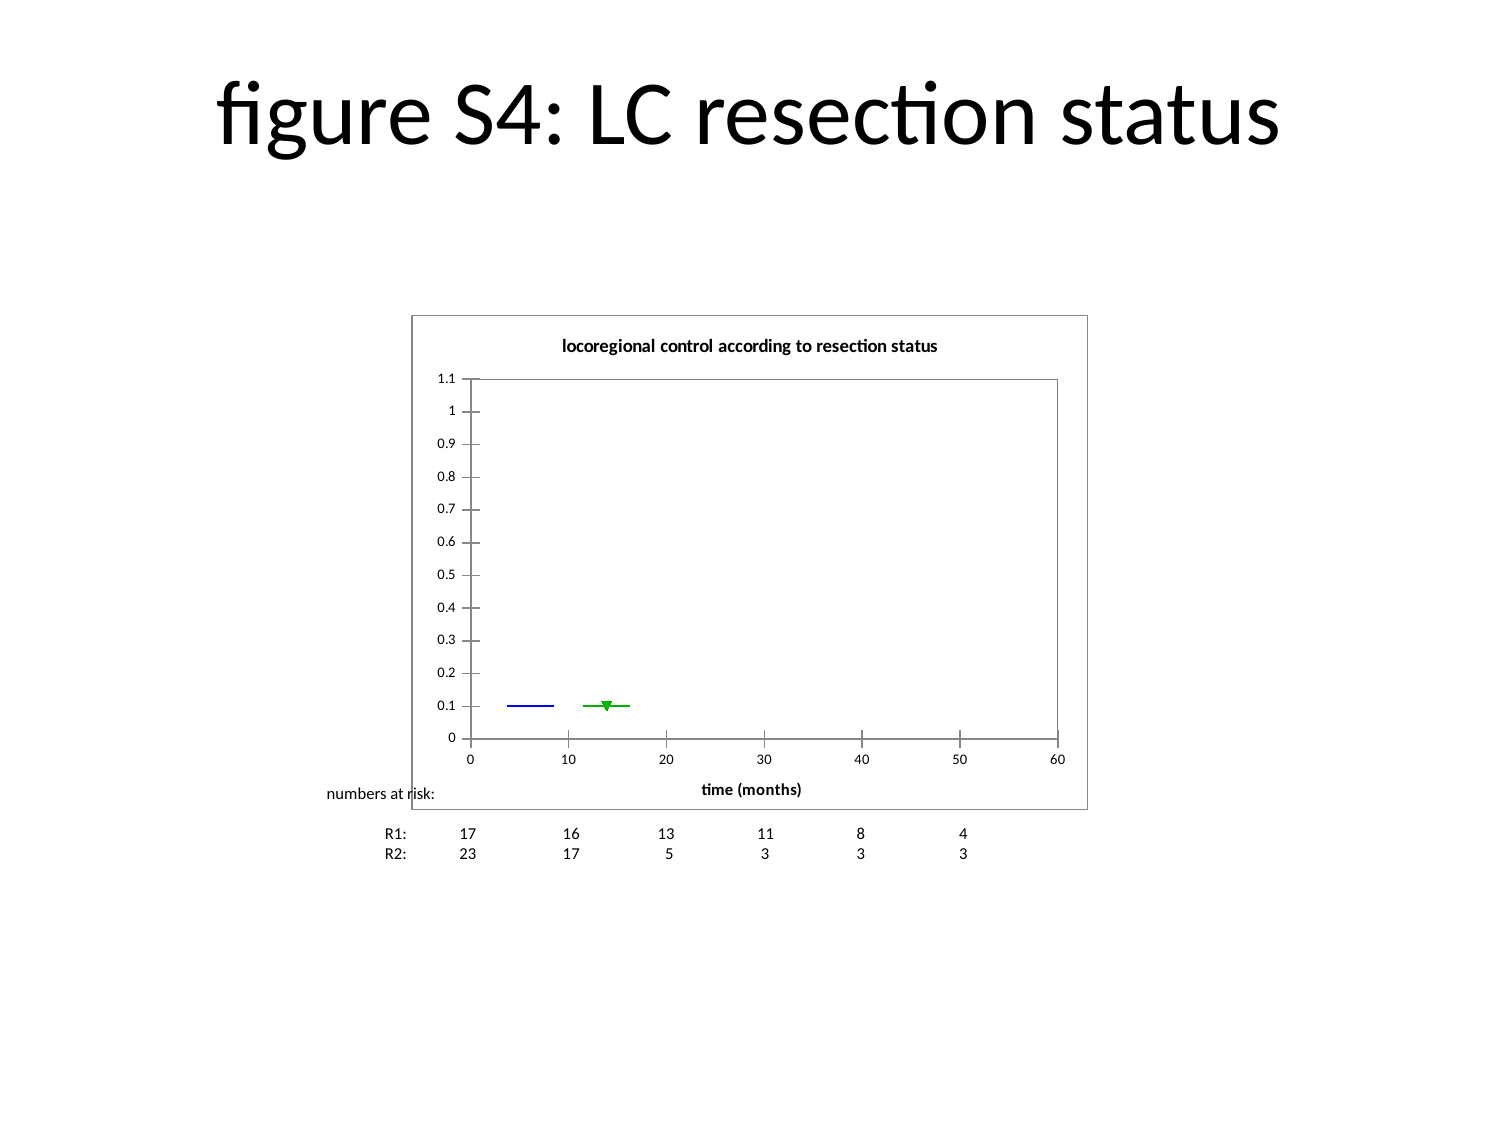

# figure S4: LC resection status
### Chart: locoregional control according to resection status
| Category | | |
|---|---|---|numbers at risk:
		R1:		17	16	 13	 11	8	4
		R2:		23	17		5	 3	3	3